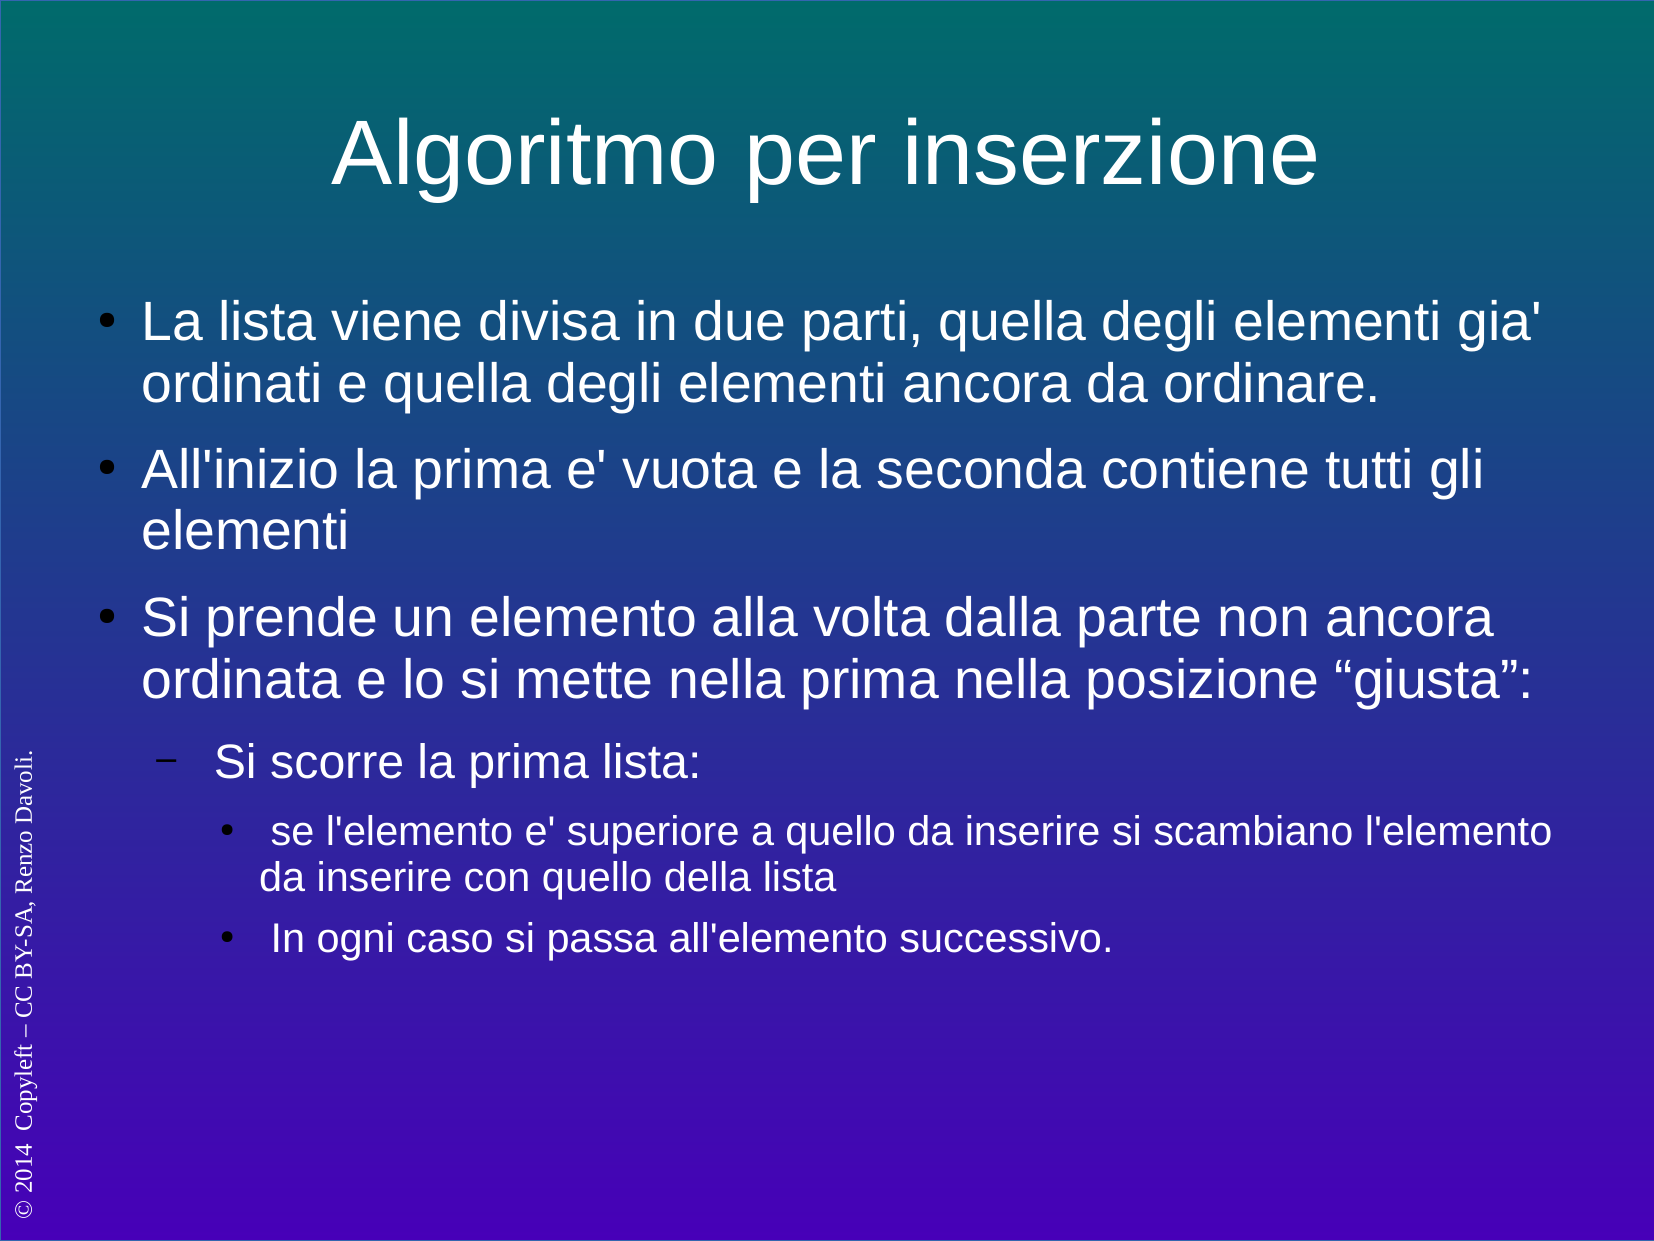

# Algoritmo per inserzione
La lista viene divisa in due parti, quella degli elementi gia' ordinati e quella degli elementi ancora da ordinare.
All'inizio la prima e' vuota e la seconda contiene tutti gli elementi
Si prende un elemento alla volta dalla parte non ancora ordinata e lo si mette nella prima nella posizione “giusta”:
 Si scorre la prima lista:
 se l'elemento e' superiore a quello da inserire si scambiano l'elemento da inserire con quello della lista
 In ogni caso si passa all'elemento successivo.